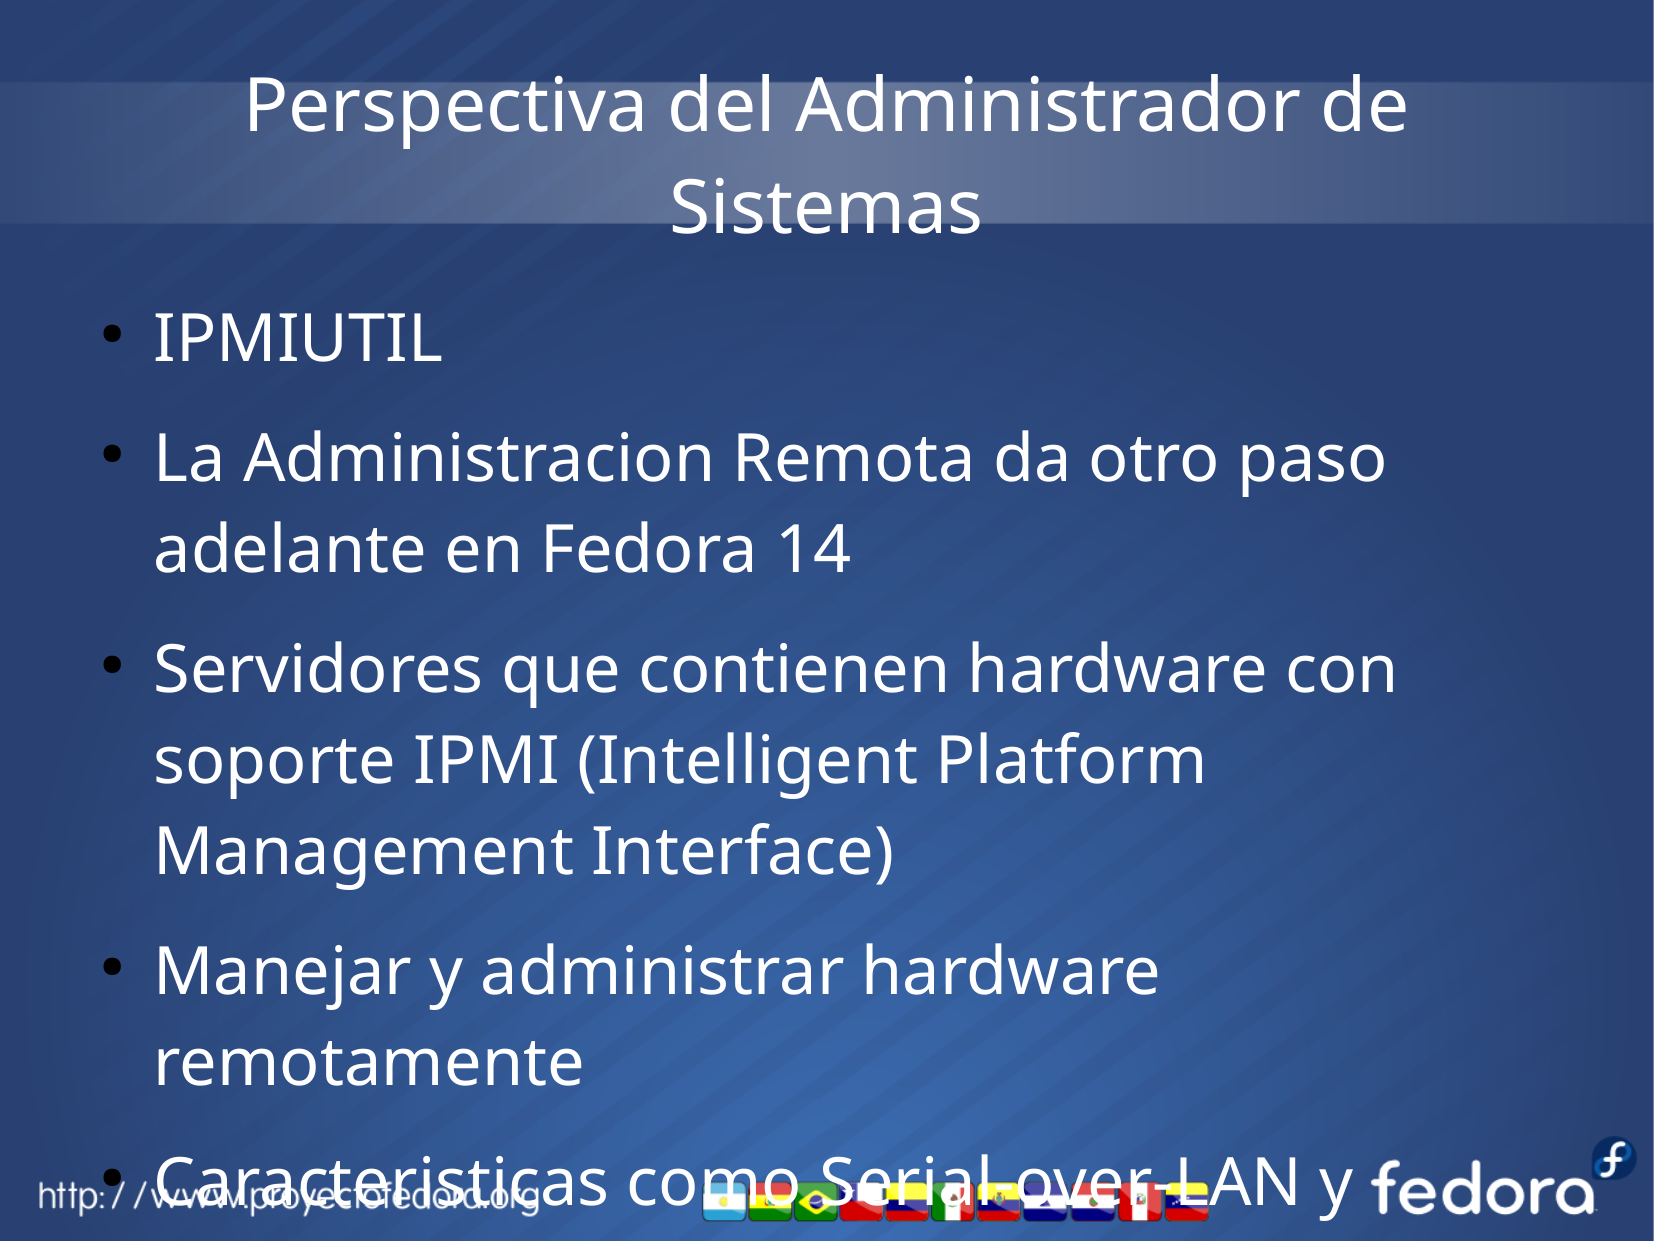

# Perspectiva del Administrador de Sistemas
IPMIUTIL
La Administracion Remota da otro paso adelante en Fedora 14
Servidores que contienen hardware con soporte IPMI (Intelligent Platform Management Interface)
Manejar y administrar hardware remotamente
Caracteristicas como Serial-over-LAN y manipulacion de identidad LED.